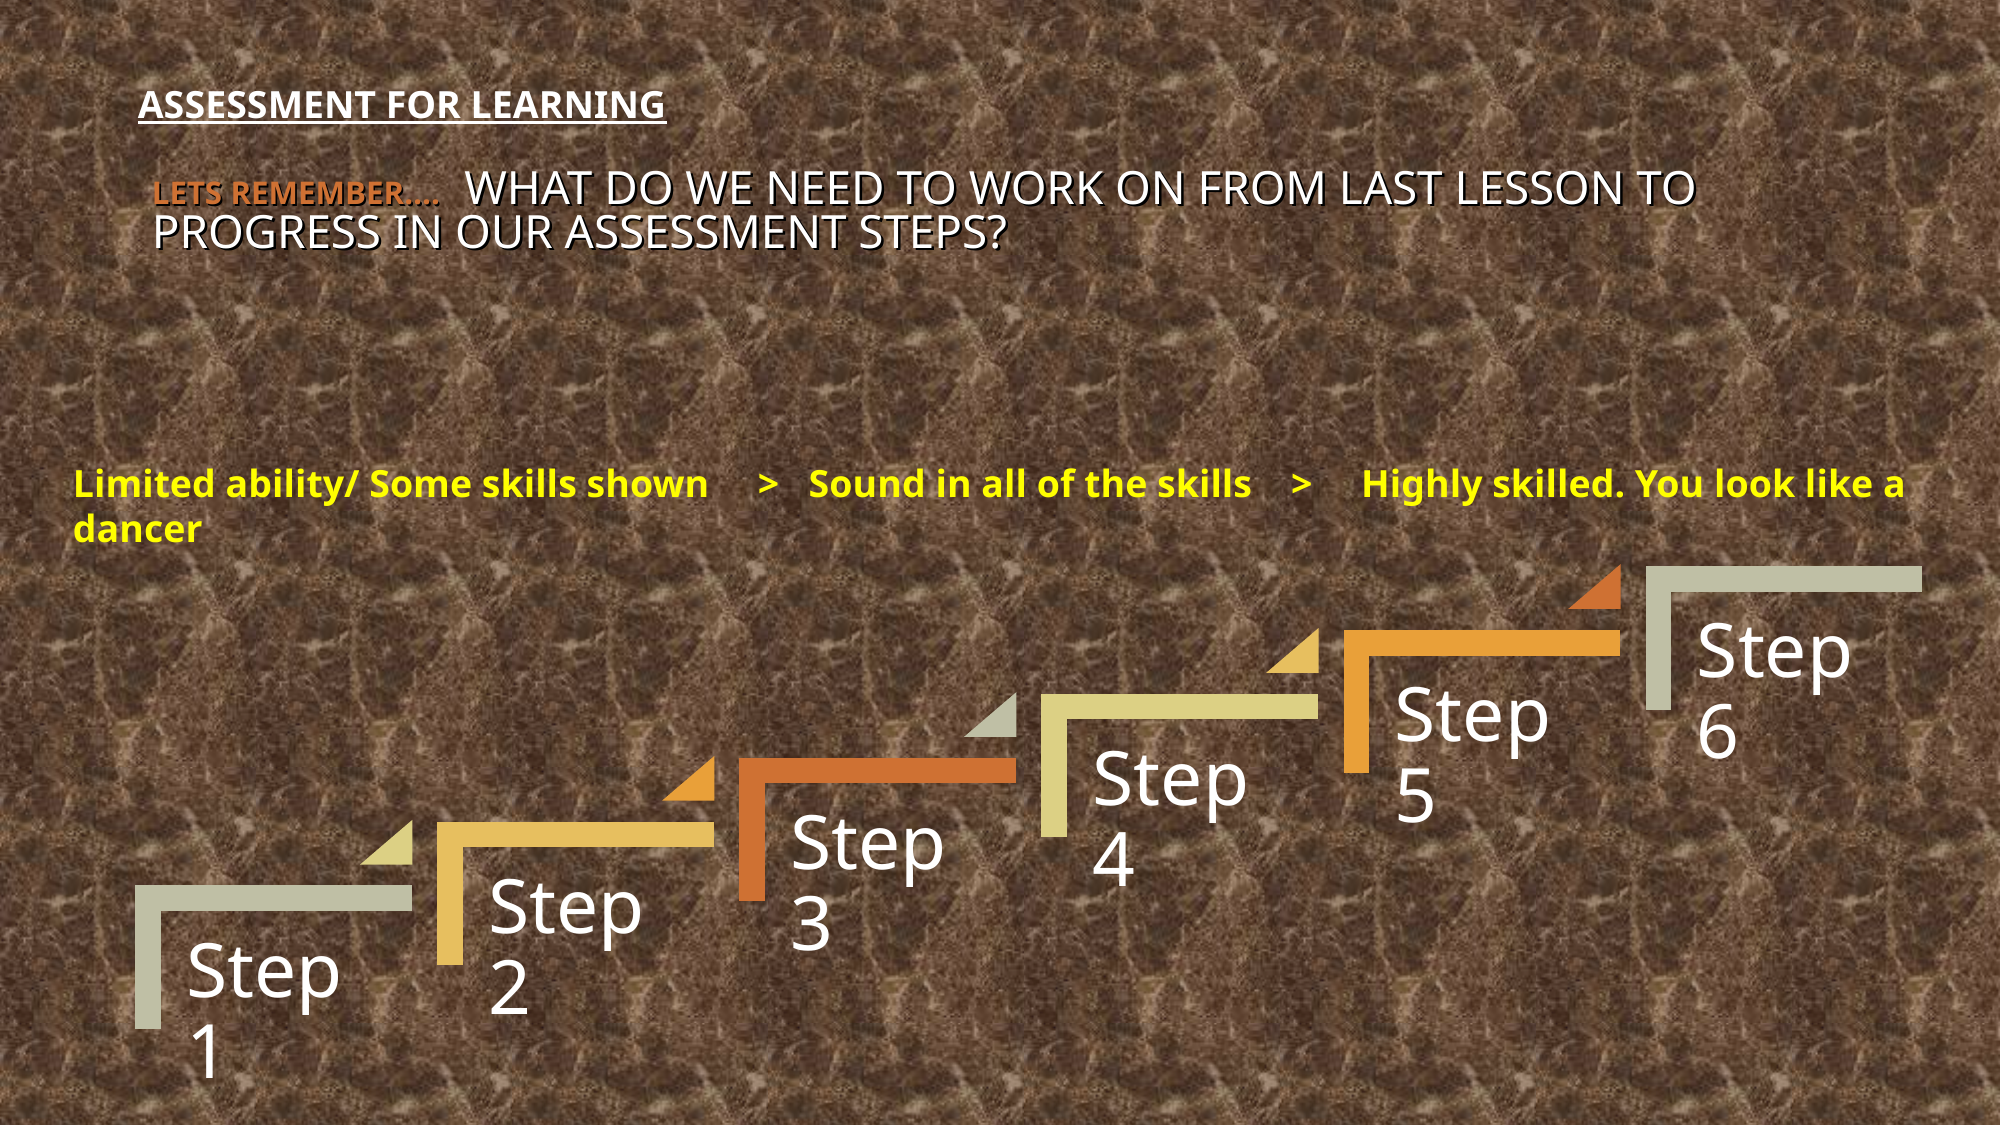

ASSESSMENT FOR LEARNING
Lets remember…. WHAT DO WE NEED TO work on from last lesson TO PROGRESS IN OUR ASSESSMENT STEPS?
Limited ability/ Some skills shown > Sound in all of the skills > Highly skilled. You look like a dancer
Step 6
Step 5
Step 4
Step 3
Step 2
Step 1